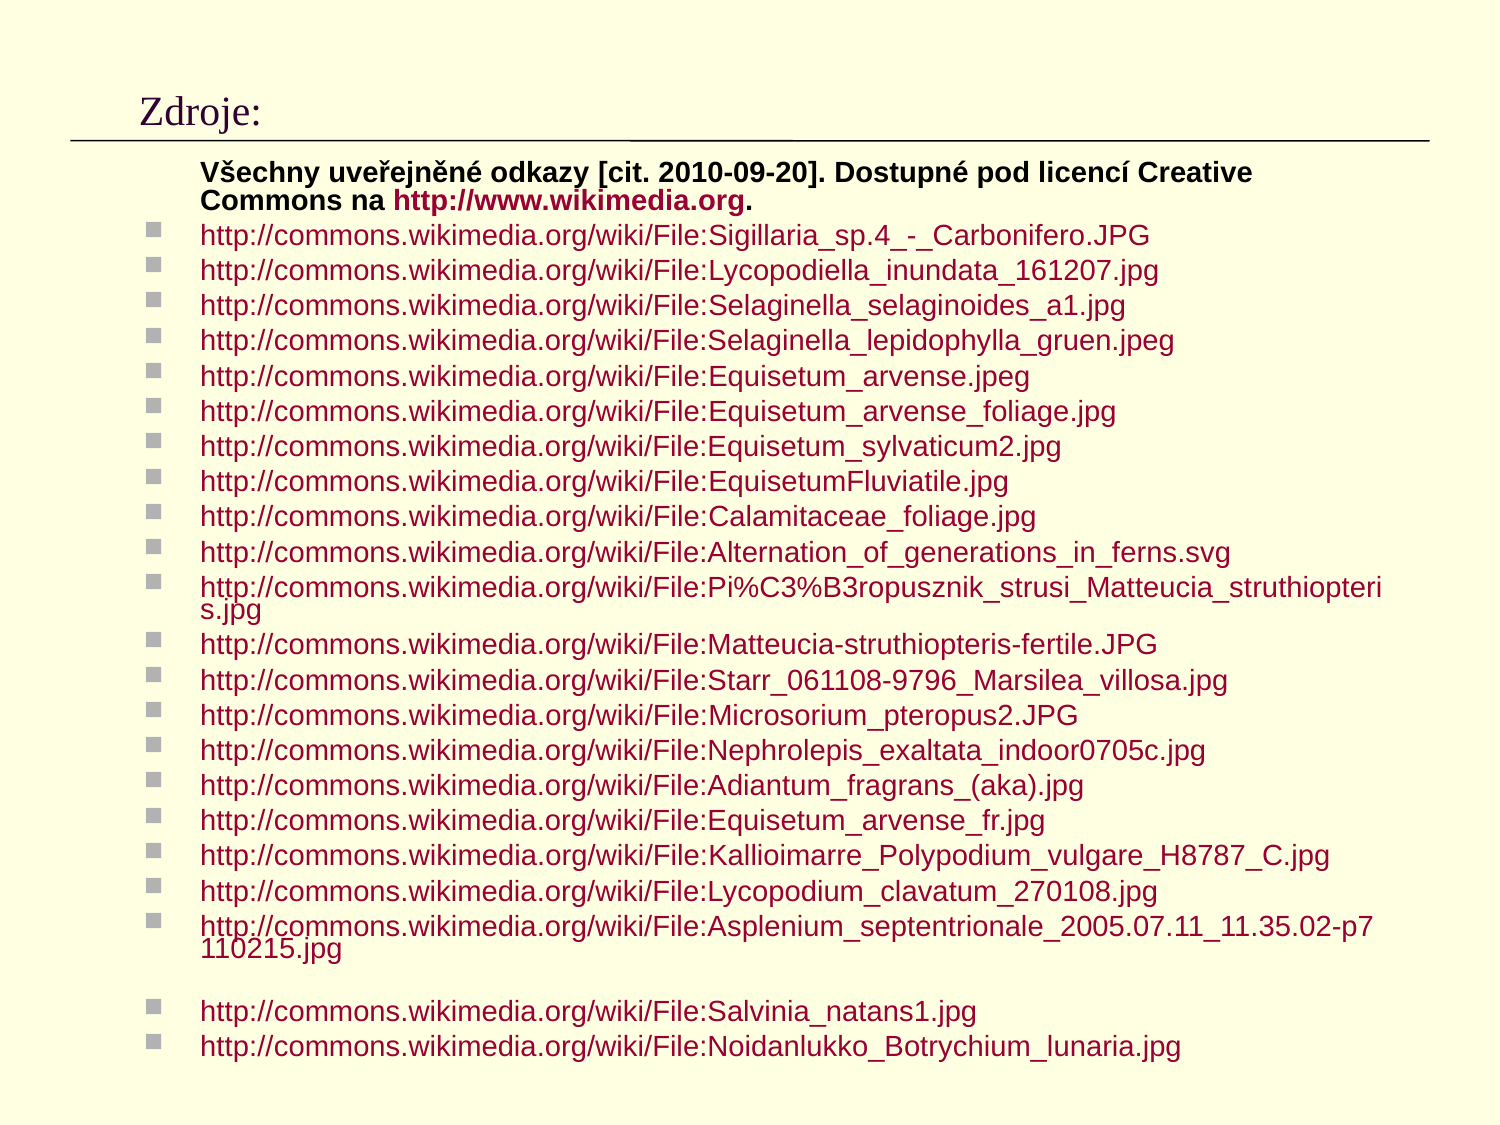

# Zdroje:
	Všechny uveřejněné odkazy [cit. 2010-09-20]. Dostupné pod licencí Creative Commons na http://www.wikimedia.org.
http://commons.wikimedia.org/wiki/File:Sigillaria_sp.4_-_Carbonifero.JPG
http://commons.wikimedia.org/wiki/File:Lycopodiella_inundata_161207.jpg
http://commons.wikimedia.org/wiki/File:Selaginella_selaginoides_a1.jpg
http://commons.wikimedia.org/wiki/File:Selaginella_lepidophylla_gruen.jpeg
http://commons.wikimedia.org/wiki/File:Equisetum_arvense.jpeg
http://commons.wikimedia.org/wiki/File:Equisetum_arvense_foliage.jpg
http://commons.wikimedia.org/wiki/File:Equisetum_sylvaticum2.jpg
http://commons.wikimedia.org/wiki/File:EquisetumFluviatile.jpg
http://commons.wikimedia.org/wiki/File:Calamitaceae_foliage.jpg
http://commons.wikimedia.org/wiki/File:Alternation_of_generations_in_ferns.svg
http://commons.wikimedia.org/wiki/File:Pi%C3%B3ropusznik_strusi_Matteucia_struthiopteris.jpg
http://commons.wikimedia.org/wiki/File:Matteucia-struthiopteris-fertile.JPG
http://commons.wikimedia.org/wiki/File:Starr_061108-9796_Marsilea_villosa.jpg
http://commons.wikimedia.org/wiki/File:Microsorium_pteropus2.JPG
http://commons.wikimedia.org/wiki/File:Nephrolepis_exaltata_indoor0705c.jpg
http://commons.wikimedia.org/wiki/File:Adiantum_fragrans_(aka).jpg
http://commons.wikimedia.org/wiki/File:Equisetum_arvense_fr.jpg
http://commons.wikimedia.org/wiki/File:Kallioimarre_Polypodium_vulgare_H8787_C.jpg
http://commons.wikimedia.org/wiki/File:Lycopodium_clavatum_270108.jpg
http://commons.wikimedia.org/wiki/File:Asplenium_septentrionale_2005.07.11_11.35.02-p7110215.jpg
http://commons.wikimedia.org/wiki/File:Salvinia_natans1.jpg
http://commons.wikimedia.org/wiki/File:Noidanlukko_Botrychium_lunaria.jpg